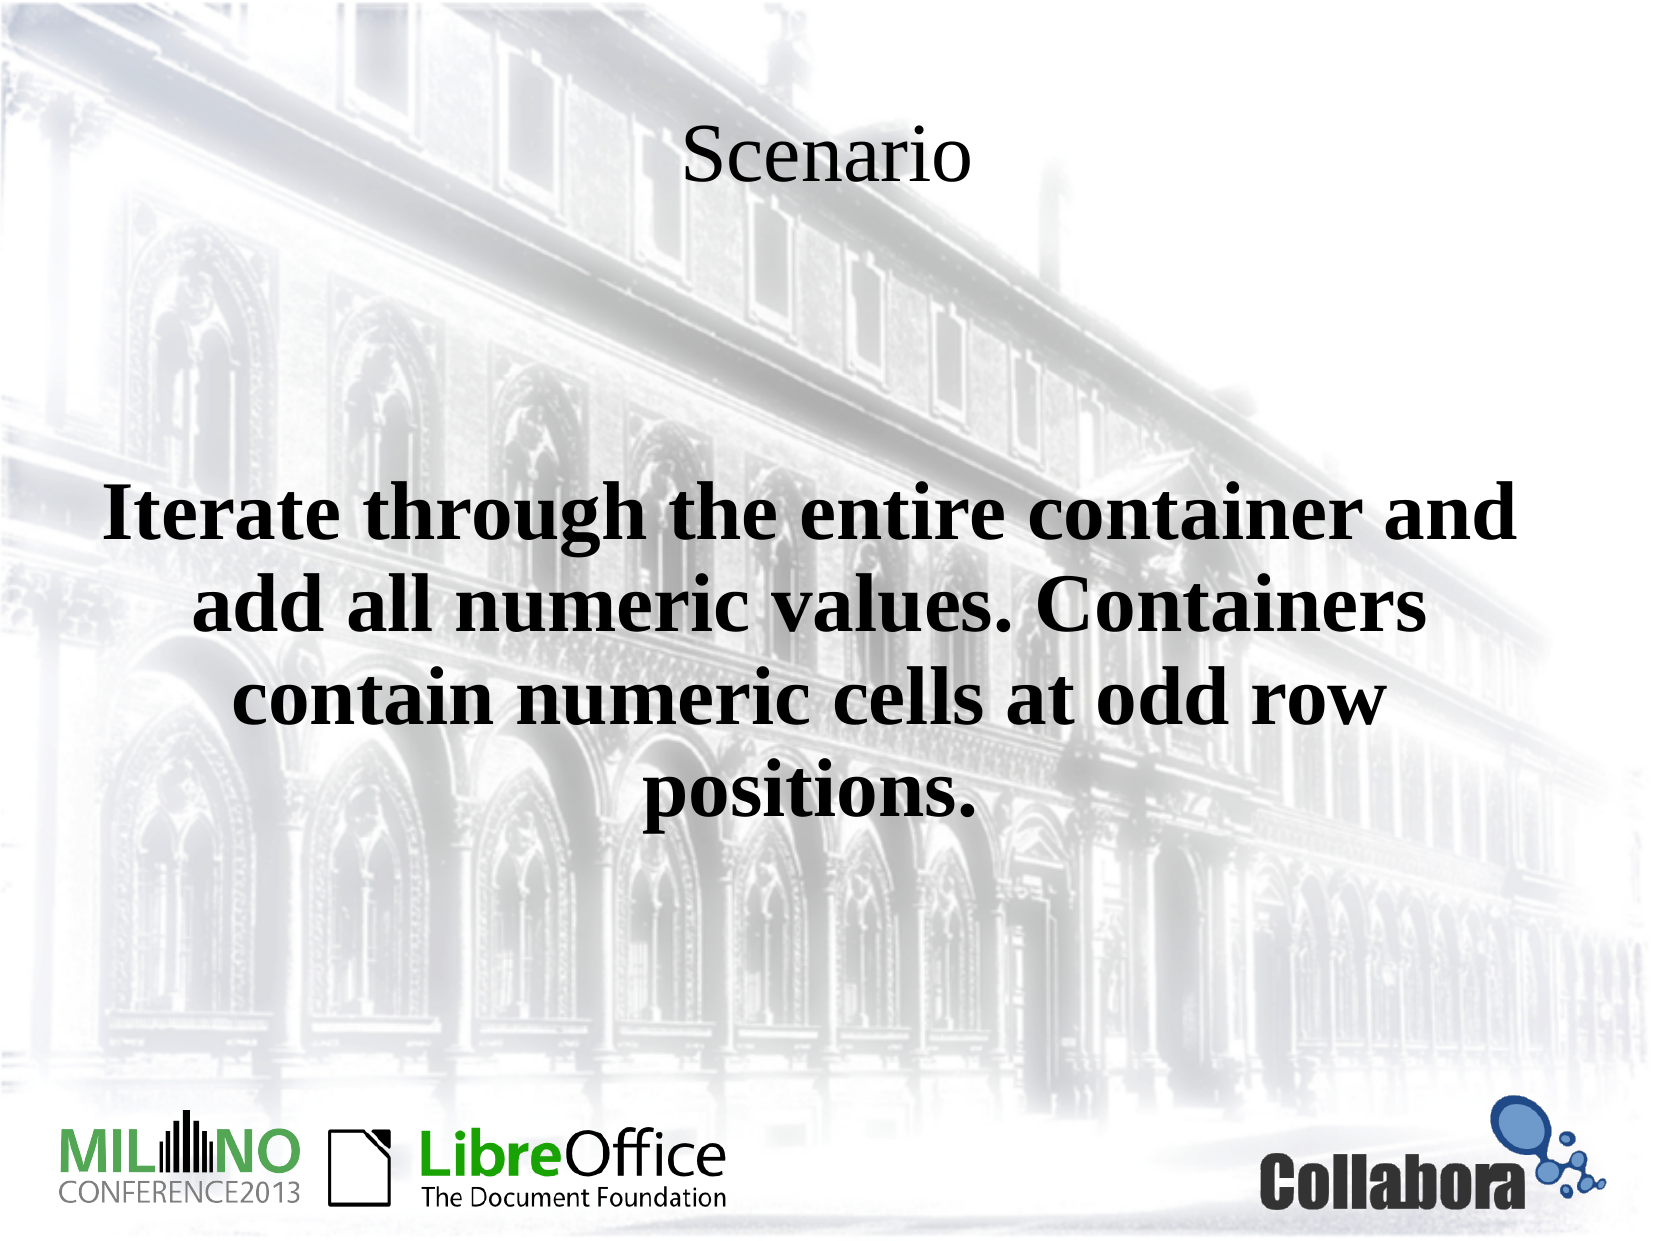

# Scenario
Iterate through the entire container and add all numeric values. Containers contain numeric cells at odd row positions.